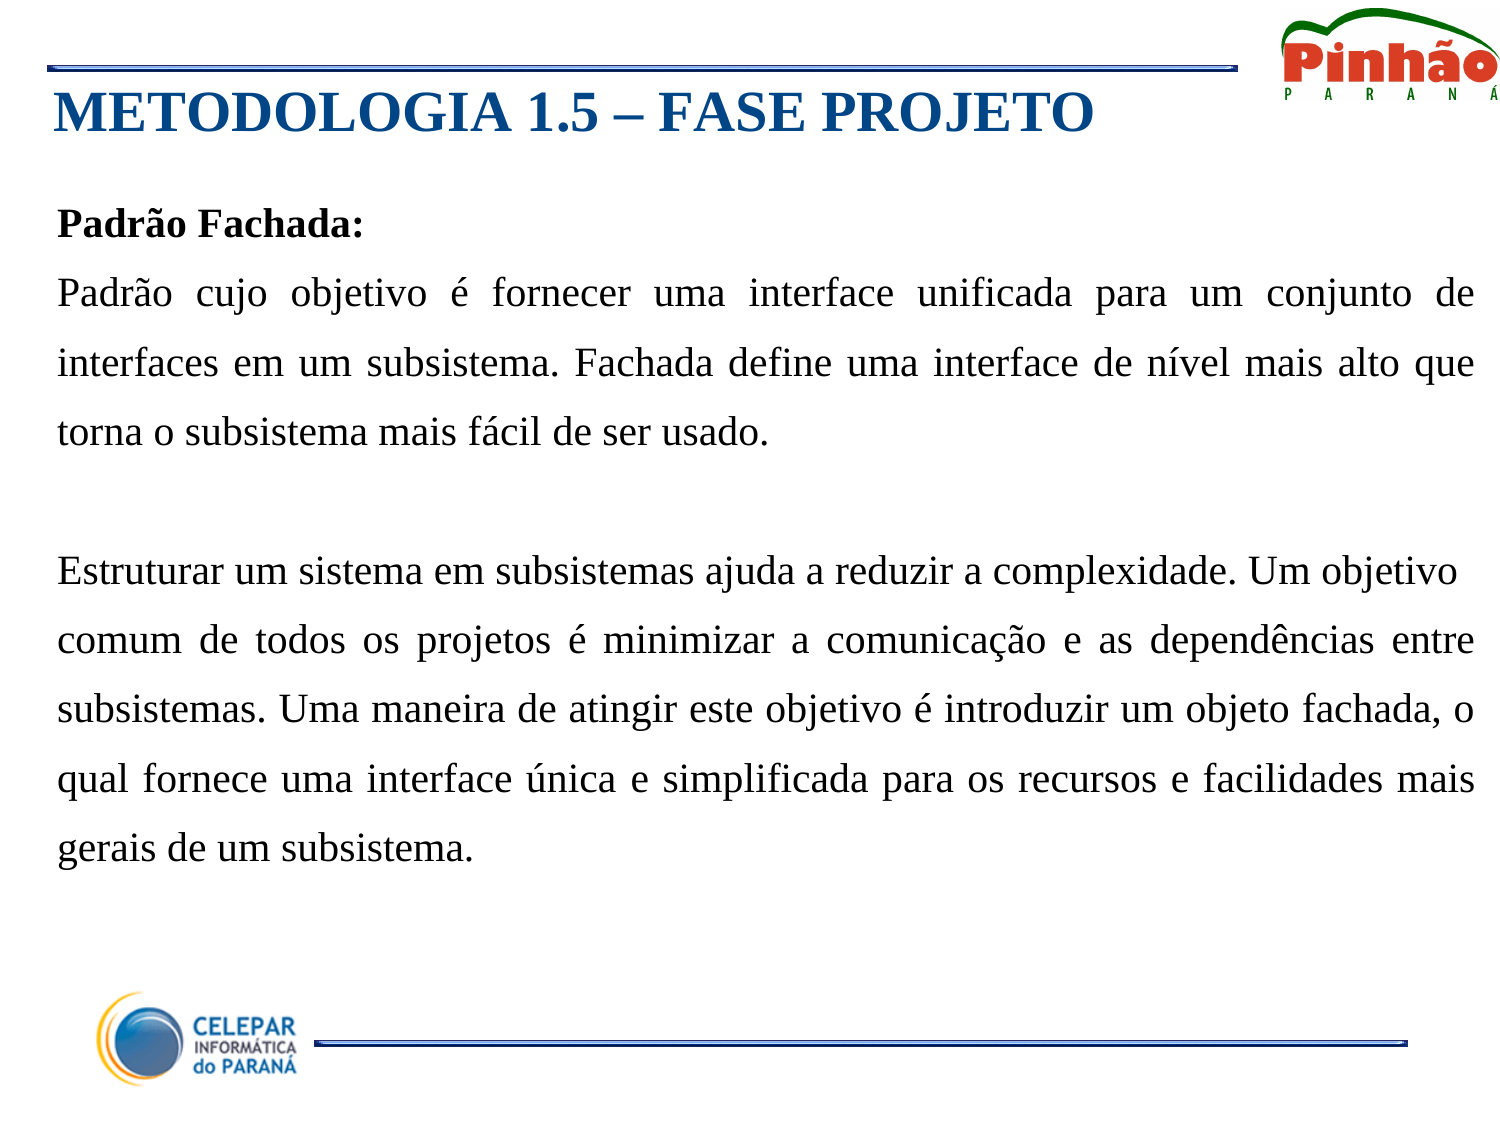

METODOLOGIA 1.5 – FASE PROJETO
Padrão Fachada:
Padrão cujo objetivo é fornecer uma interface unificada para um conjunto de interfaces em um subsistema. Fachada define uma interface de nível mais alto que torna o subsistema mais fácil de ser usado.
Estruturar um sistema em subsistemas ajuda a reduzir a complexidade. Um objetivo
comum de todos os projetos é minimizar a comunicação e as dependências entre subsistemas. Uma maneira de atingir este objetivo é introduzir um objeto fachada, o qual fornece uma interface única e simplificada para os recursos e facilidades mais gerais de um subsistema.